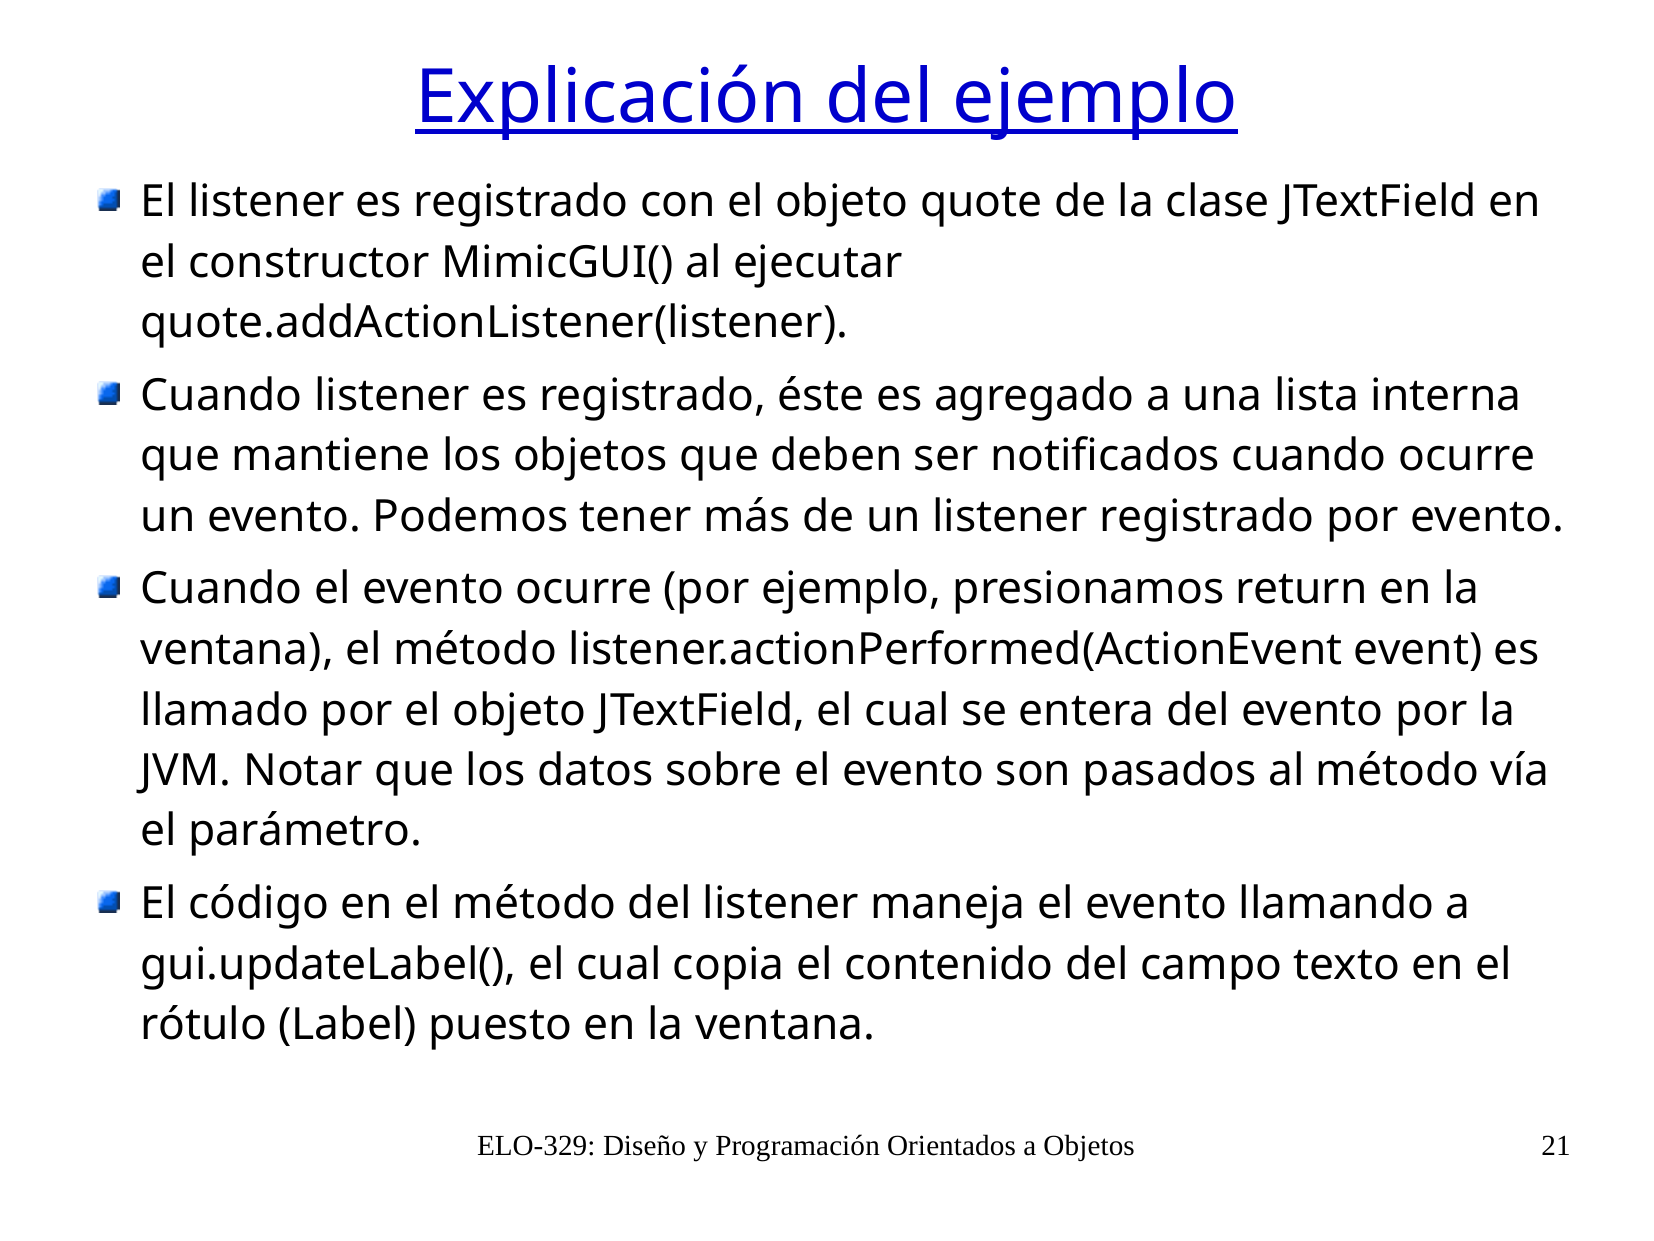

# Explicación del ejemplo
El listener es registrado con el objeto quote de la clase JTextField en el constructor MimicGUI() al ejecutar quote.addActionListener(listener).
Cuando listener es registrado, éste es agregado a una lista interna que mantiene los objetos que deben ser notificados cuando ocurre un evento. Podemos tener más de un listener registrado por evento.
Cuando el evento ocurre (por ejemplo, presionamos return en la ventana), el método listener.actionPerformed(ActionEvent event) es llamado por el objeto JTextField, el cual se entera del evento por la JVM. Notar que los datos sobre el evento son pasados al método vía el parámetro.
El código en el método del listener maneja el evento llamando a gui.updateLabel(), el cual copia el contenido del campo texto en el rótulo (Label) puesto en la ventana.
21